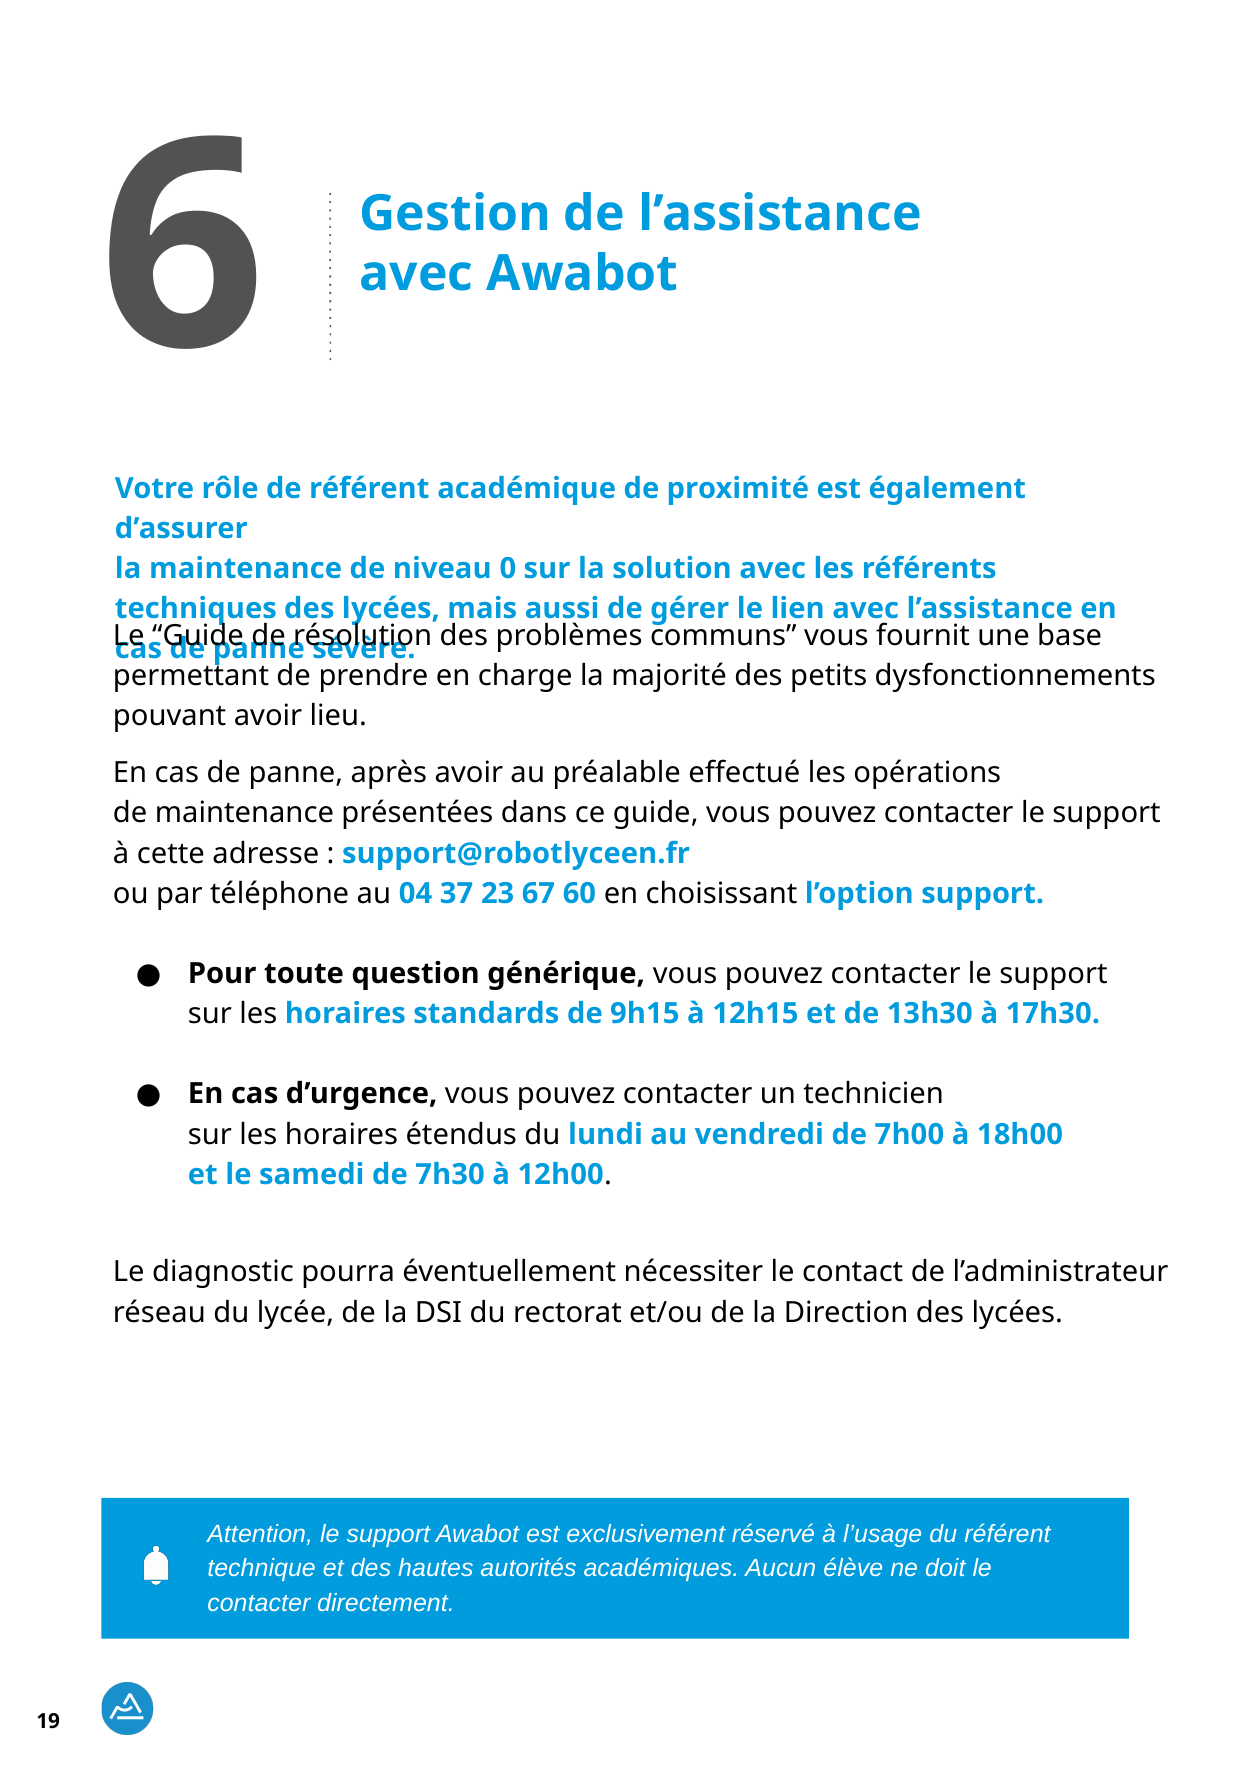

6
Gestion de l’assistance
avec Awabot
Votre rôle de référent académique de proximité est également d’assurer
la maintenance de niveau 0 sur la solution avec les référents techniques des lycées, mais aussi de gérer le lien avec l’assistance en cas de panne sévère.
Le “Guide de résolution des problèmes communs” vous fournit une base permettant de prendre en charge la majorité des petits dysfonctionnements pouvant avoir lieu.
En cas de panne, après avoir au préalable effectué les opérations
de maintenance présentées dans ce guide, vous pouvez contacter le support
à cette adresse : support@robotlyceen.fr
ou par téléphone au 04 37 23 67 60 en choisissant l’option support.
Pour toute question générique, vous pouvez contacter le support
sur les horaires standards de 9h15 à 12h15 et de 13h30 à 17h30.
En cas d’urgence, vous pouvez contacter un technicien
sur les horaires étendus du lundi au vendredi de 7h00 à 18h00
et le samedi de 7h30 à 12h00.
Le diagnostic pourra éventuellement nécessiter le contact de l’administrateur réseau du lycée, de la DSI du rectorat et/ou de la Direction des lycées.
Attention, le support Awabot est exclusivement réservé à l’usage du référent technique et des hautes autorités académiques. Aucun élève ne doit le contacter directement.
19